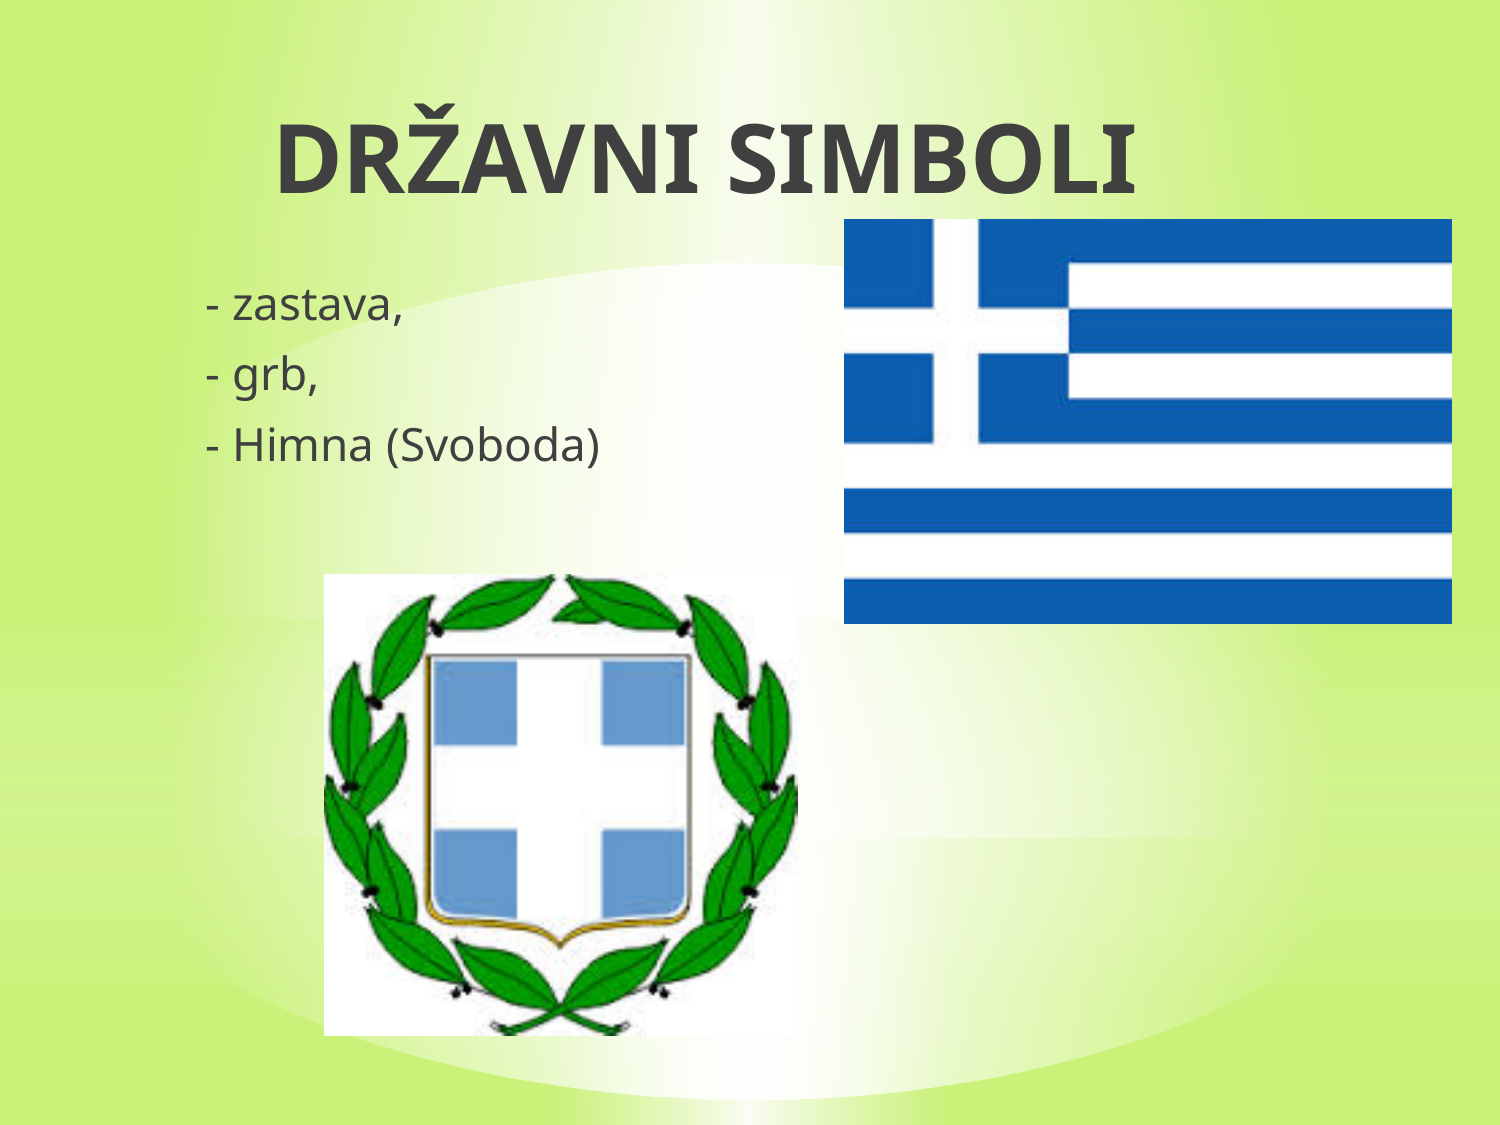

# DRŽAVNI SIMBOLI
- zastava,
- grb,
- Himna (Svoboda)